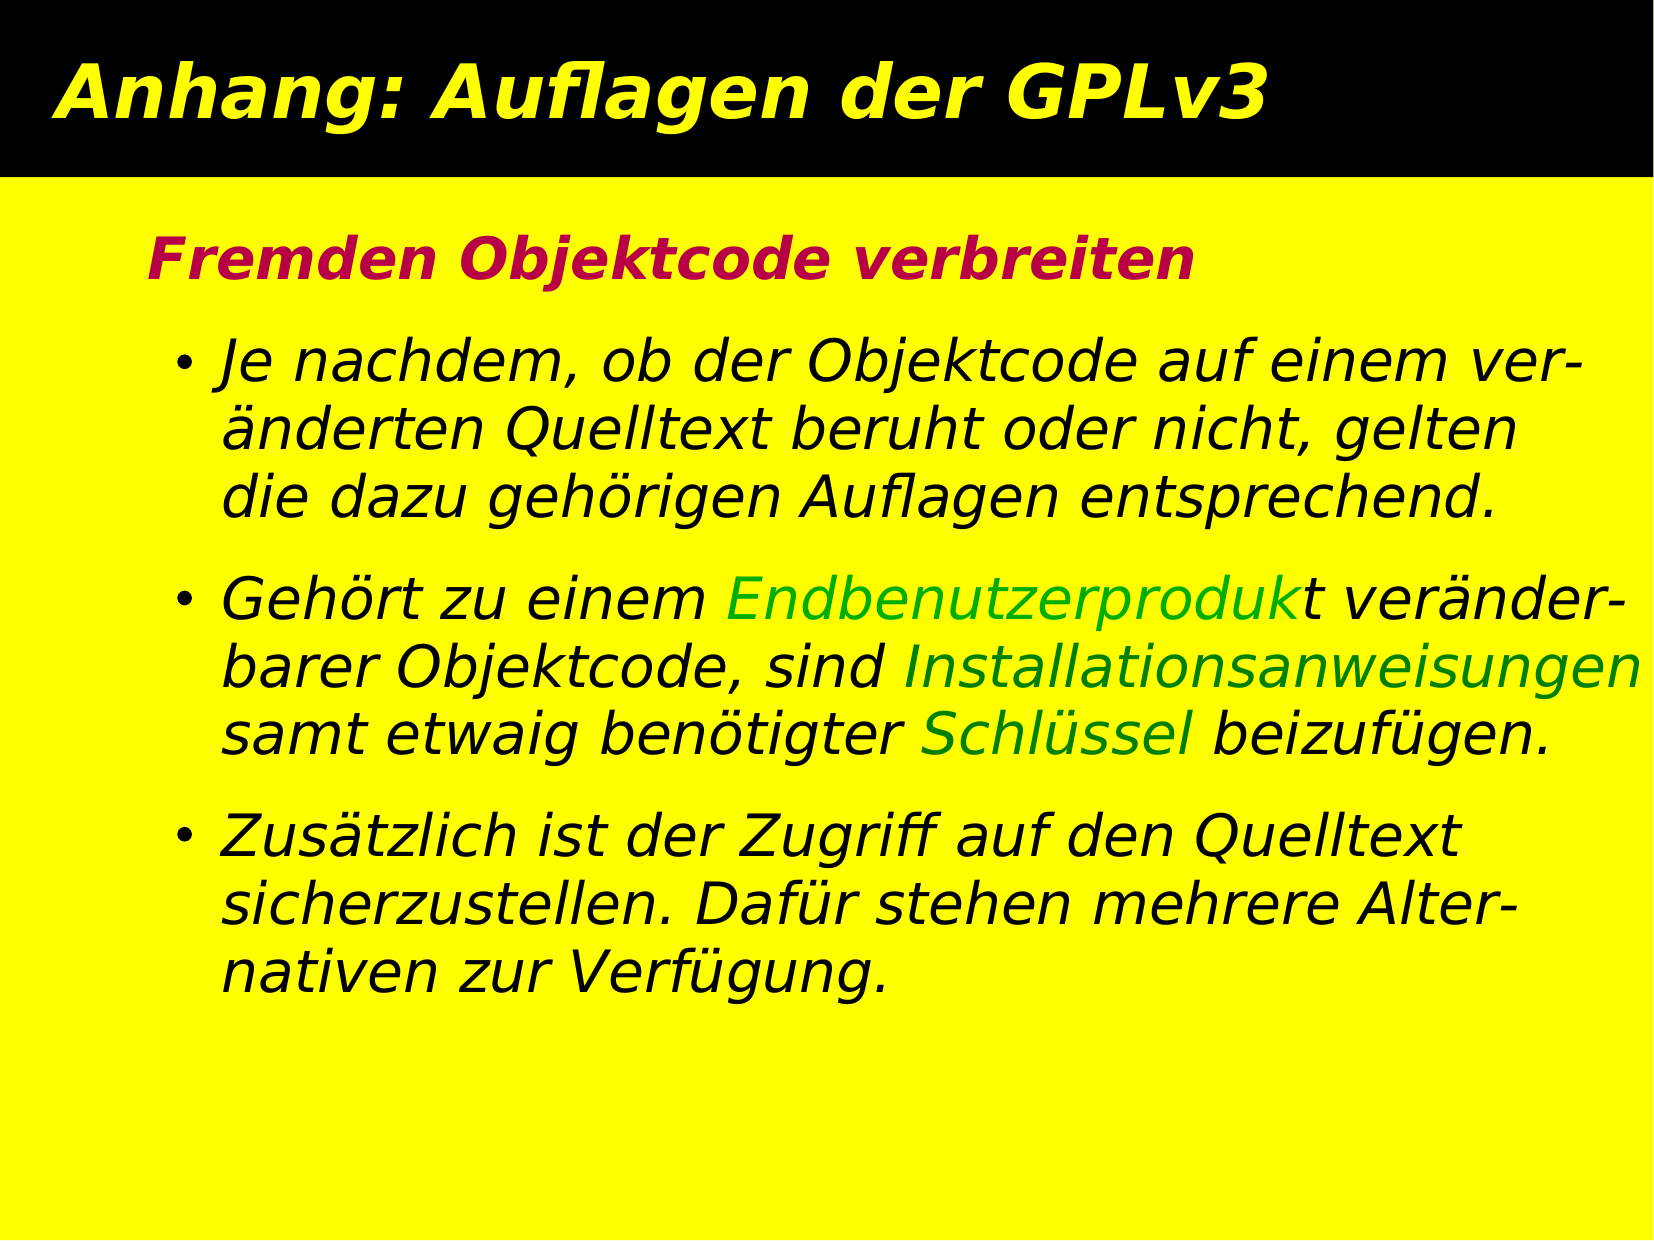

Anhang: Auflagen der GPLv3
Fremden Objektcode verbreiten
	Je nachdem, ob der Objektcode auf einem ver-
	änderten Quelltext beruht oder nicht, gelten
	die dazu gehörigen Auflagen entsprechend.
	Gehört zu einem Endbenutzerprodukt veränder-
	barer Objektcode, sind Installationsanweisungen
	samt etwaig benötigter Schlüssel beizufügen.
	Zusätzlich ist der Zugriff auf den Quelltext
	sicherzustellen. Dafür stehen mehrere Alter-
	nativen zur Verfügung.